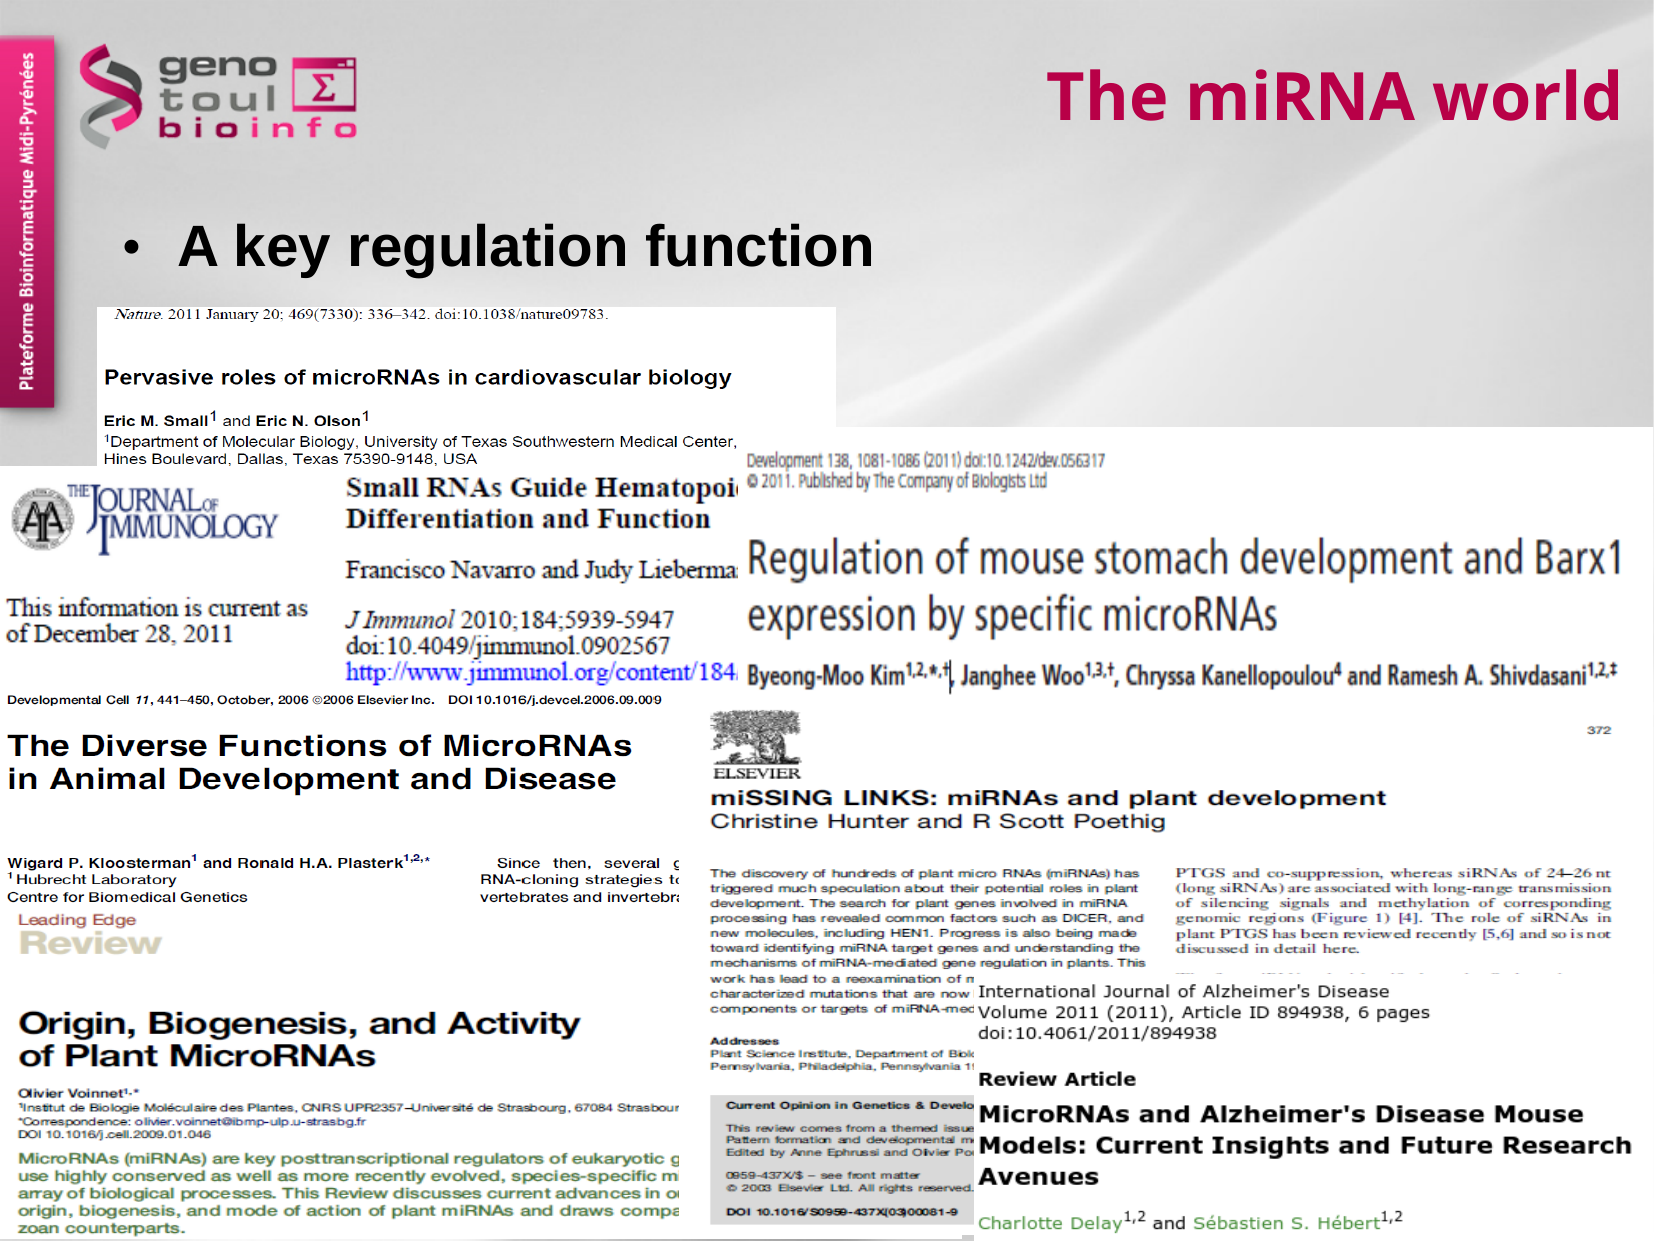

# The miRNA world
A key regulation function